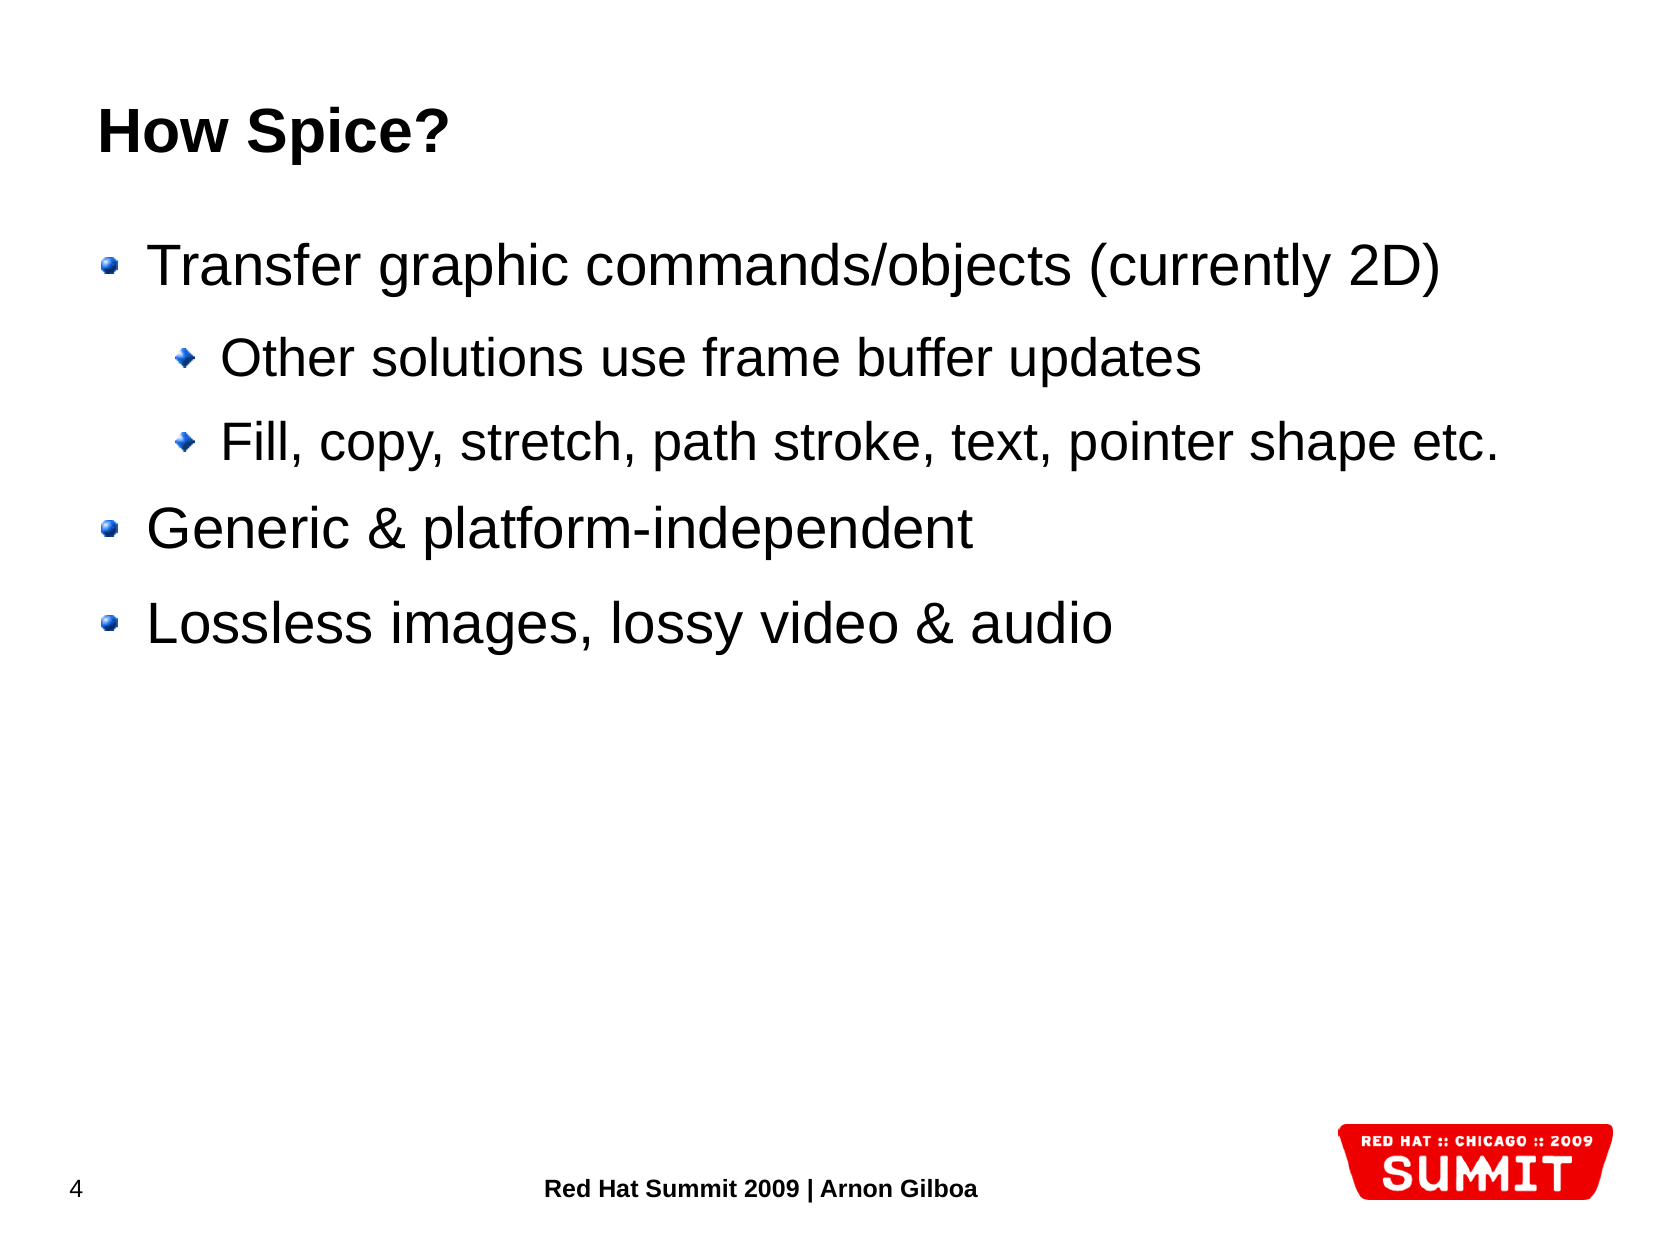

# How Spice?
Transfer graphic commands/objects (currently 2D)
Other solutions use frame buffer updates
Fill, copy, stretch, path stroke, text, pointer shape etc.
Generic & platform-independent
Lossless images, lossy video & audio